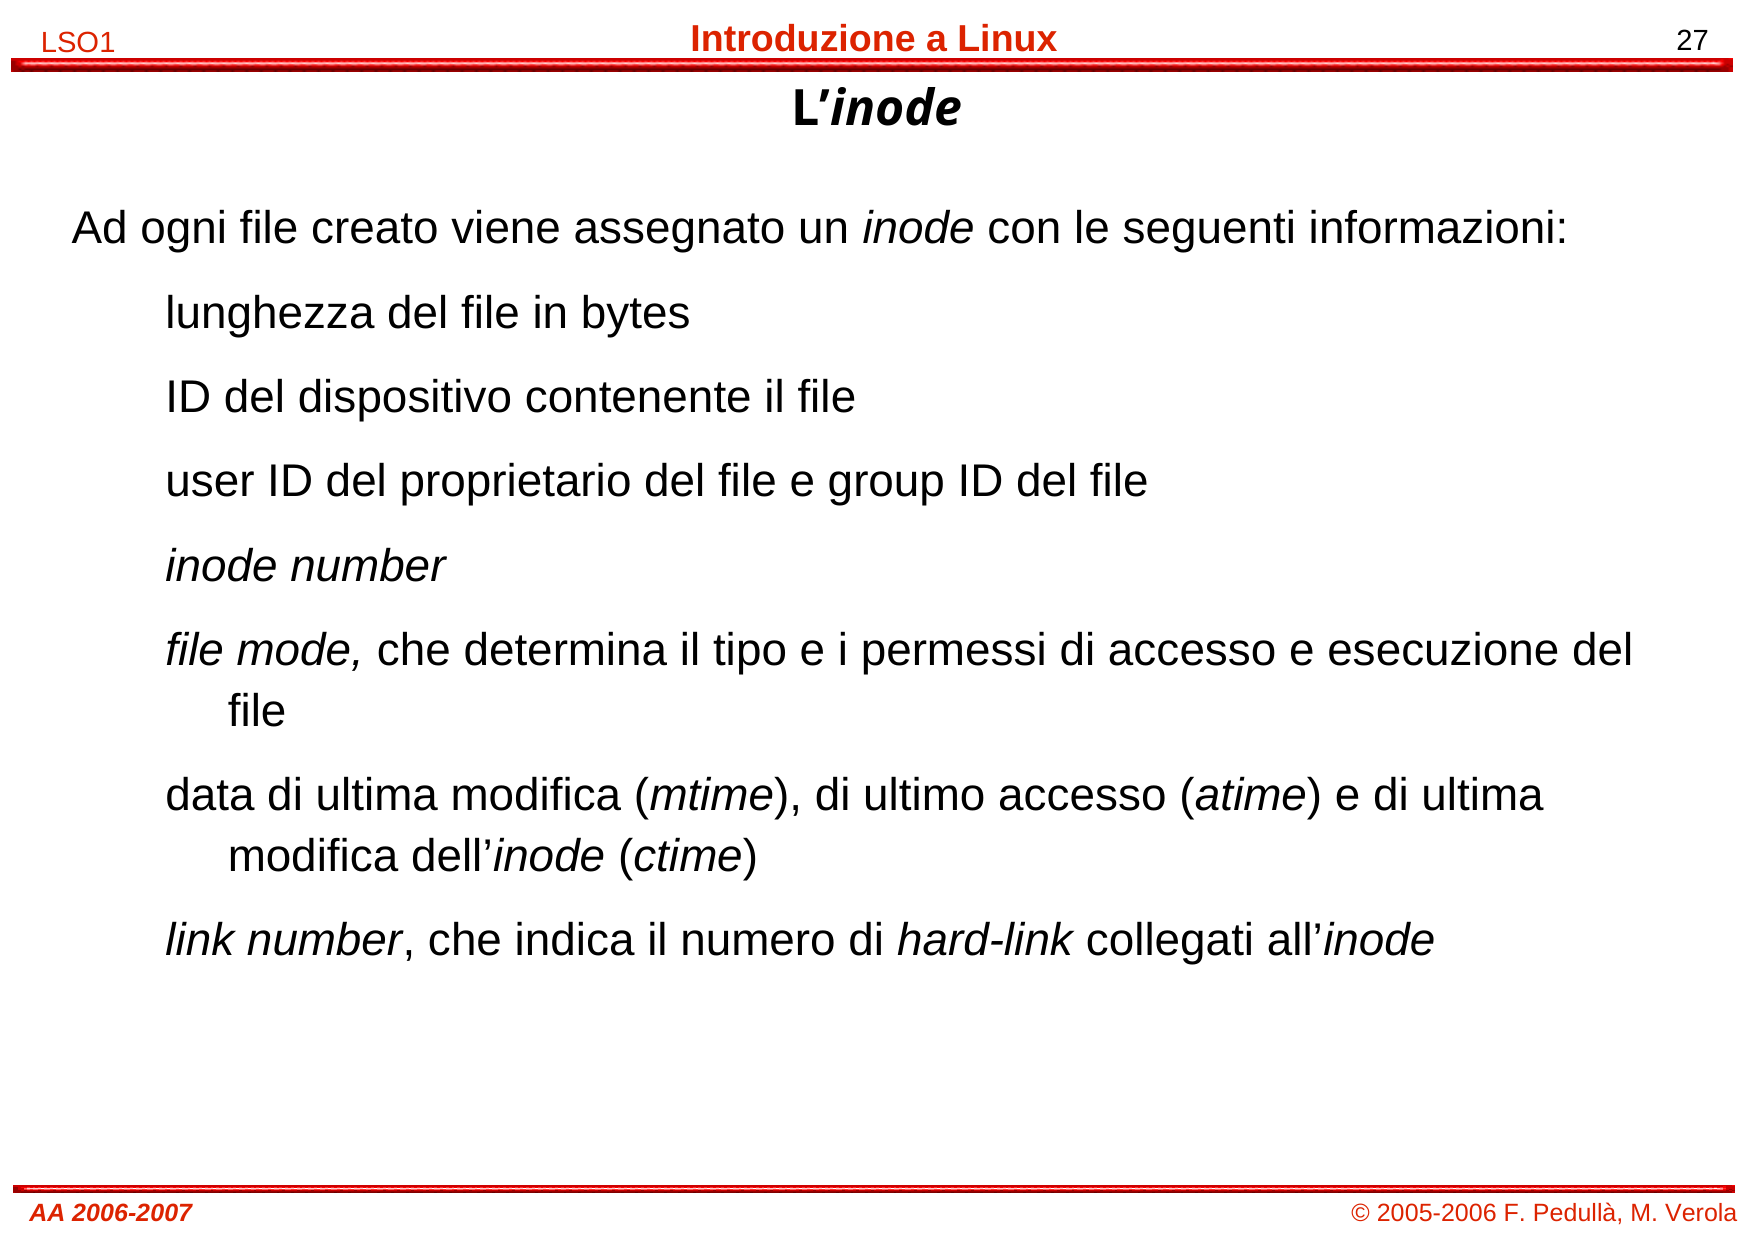

L’inode
# Ad ogni file creato viene assegnato un inode con le seguenti informazioni:
lunghezza del file in bytes
ID del dispositivo contenente il file
user ID del proprietario del file e group ID del file
inode number
file mode, che determina il tipo e i permessi di accesso e esecuzione del file
data di ultima modifica (mtime), di ultimo accesso (atime) e di ultima modifica dell’inode (ctime)
link number, che indica il numero di hard-link collegati all’inode